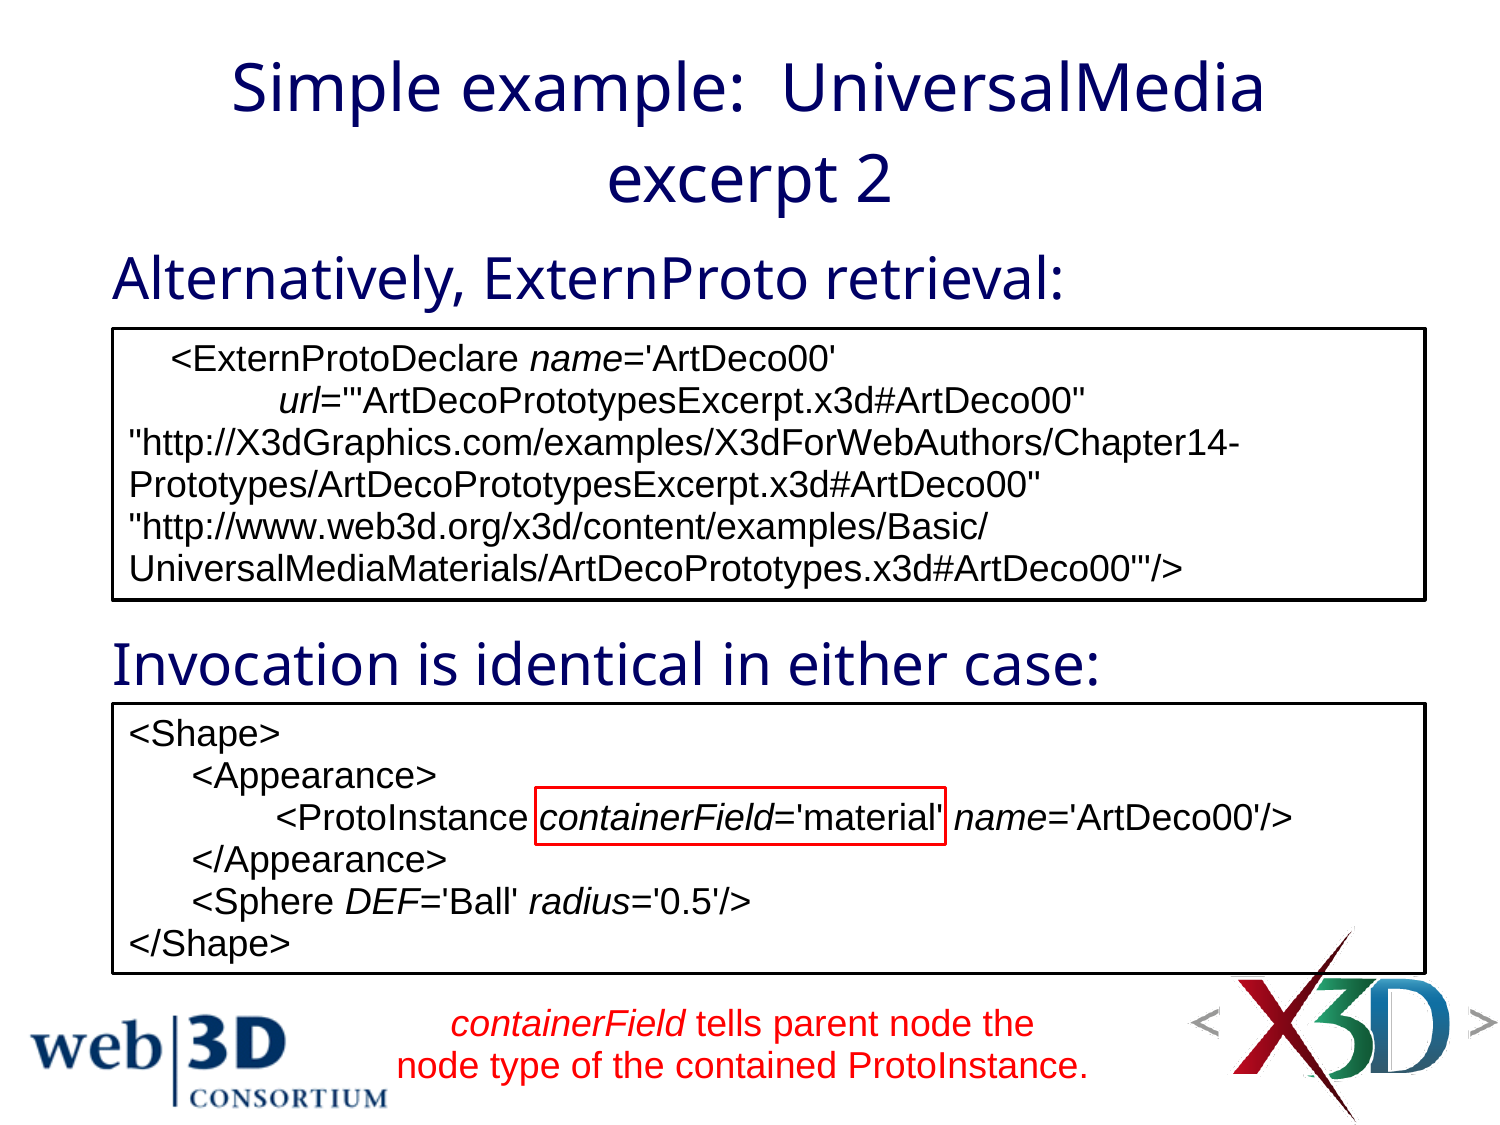

# Simple example: UniversalMedia excerpt 2
Alternatively, ExternProto retrieval:
 <ExternProtoDeclare name='ArtDeco00'
	url='"ArtDecoPrototypesExcerpt.x3d#ArtDeco00"
"http://X3dGraphics.com/examples/X3dForWebAuthors/Chapter14-Prototypes/ArtDecoPrototypesExcerpt.x3d#ArtDeco00"
"http://www.web3d.org/x3d/content/examples/Basic/UniversalMediaMaterials/ArtDecoPrototypes.x3d#ArtDeco00"'/>
Invocation is identical in either case:
<Shape>
 <Appearance>
 <ProtoInstance containerField='material' name='ArtDeco00'/>
 </Appearance>
 <Sphere DEF='Ball' radius='0.5'/>
</Shape>
containerField tells parent node the
node type of the contained ProtoInstance.